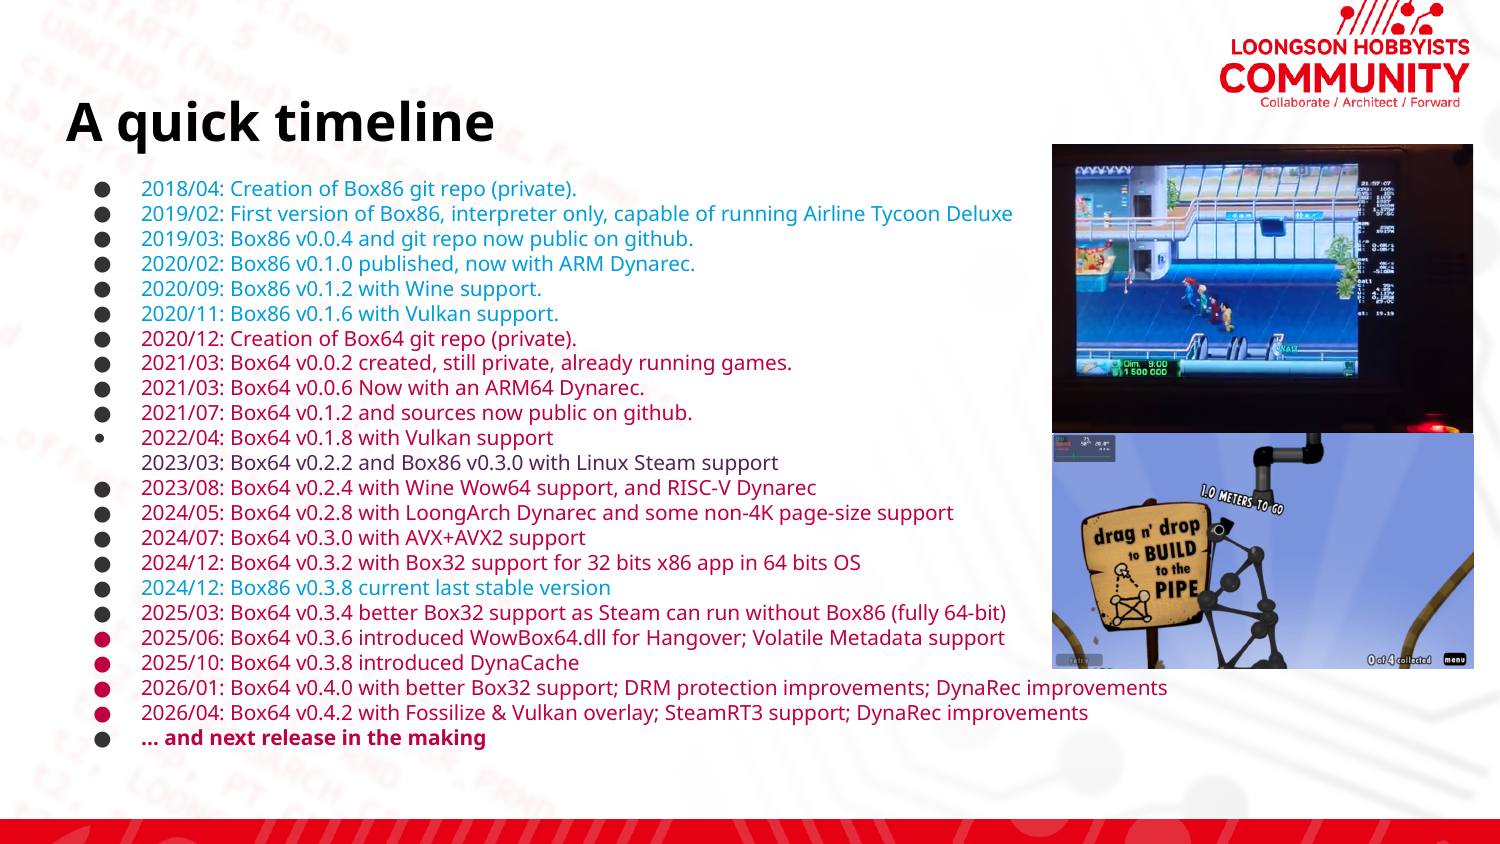

# A quick timeline
2018/04: Creation of Box86 git repo (private).
2019/02: First version of Box86, interpreter only, capable of running Airline Tycoon Deluxe
2019/03: Box86 v0.0.4 and git repo now public on github.
2020/02: Box86 v0.1.0 published, now with ARM Dynarec.
2020/09: Box86 v0.1.2 with Wine support.
2020/11: Box86 v0.1.6 with Vulkan support.
2020/12: Creation of Box64 git repo (private).
2021/03: Box64 v0.0.2 created, still private, already running games.
2021/03: Box64 v0.0.6 Now with an ARM64 Dynarec.
2021/07: Box64 v0.1.2 and sources now public on github.
2022/04: Box64 v0.1.8 with Vulkan support
2023/03: Box64 v0.2.2 and Box86 v0.3.0 with Linux Steam support
2023/08: Box64 v0.2.4 with Wine Wow64 support, and RISC-V Dynarec
2024/05: Box64 v0.2.8 with LoongArch Dynarec and some non-4K page-size support
2024/07: Box64 v0.3.0 with AVX+AVX2 support
2024/12: Box64 v0.3.2 with Box32 support for 32 bits x86 app in 64 bits OS
2024/12: Box86 v0.3.8 current last stable version
2025/03: Box64 v0.3.4 better Box32 support as Steam can run without Box86 (fully 64-bit)
2025/06: Box64 v0.3.6 introduced WowBox64.dll for Hangover; Volatile Metadata support
2025/10: Box64 v0.3.8 introduced DynaCache
2026/01: Box64 v0.4.0 with better Box32 support; DRM protection improvements; DynaRec improvements
2026/04: Box64 v0.4.2 with Fossilize & Vulkan overlay; SteamRT3 support; DynaRec improvements
… and next release in the making